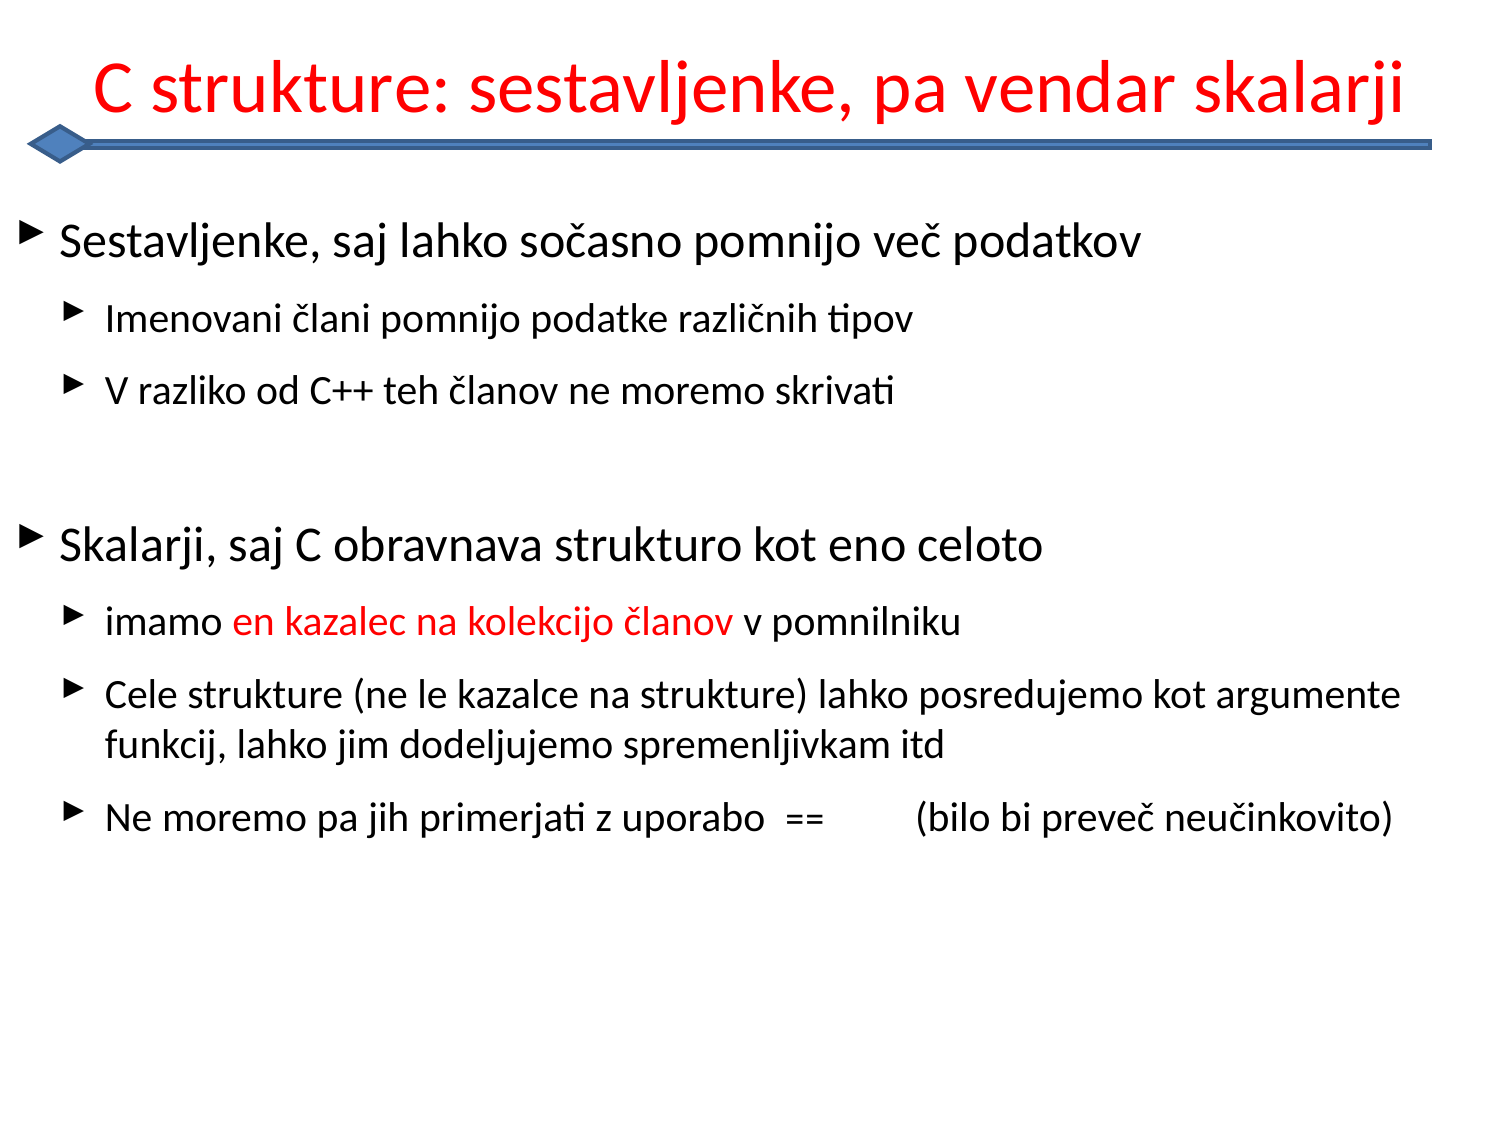

# C strukture: sestavljenke, pa vendar skalarji
Sestavljenke, saj lahko sočasno pomnijo več podatkov
Imenovani člani pomnijo podatke različnih tipov
V razliko od C++ teh članov ne moremo skrivati
Skalarji, saj C obravnava strukturo kot eno celoto
imamo en kazalec na kolekcijo članov v pomnilniku
Cele strukture (ne le kazalce na strukture) lahko posredujemo kot argumente funkcij, lahko jim dodeljujemo spremenljivkam itd
Ne moremo pa jih primerjati z uporabo == 	(bilo bi preveč neučinkovito)